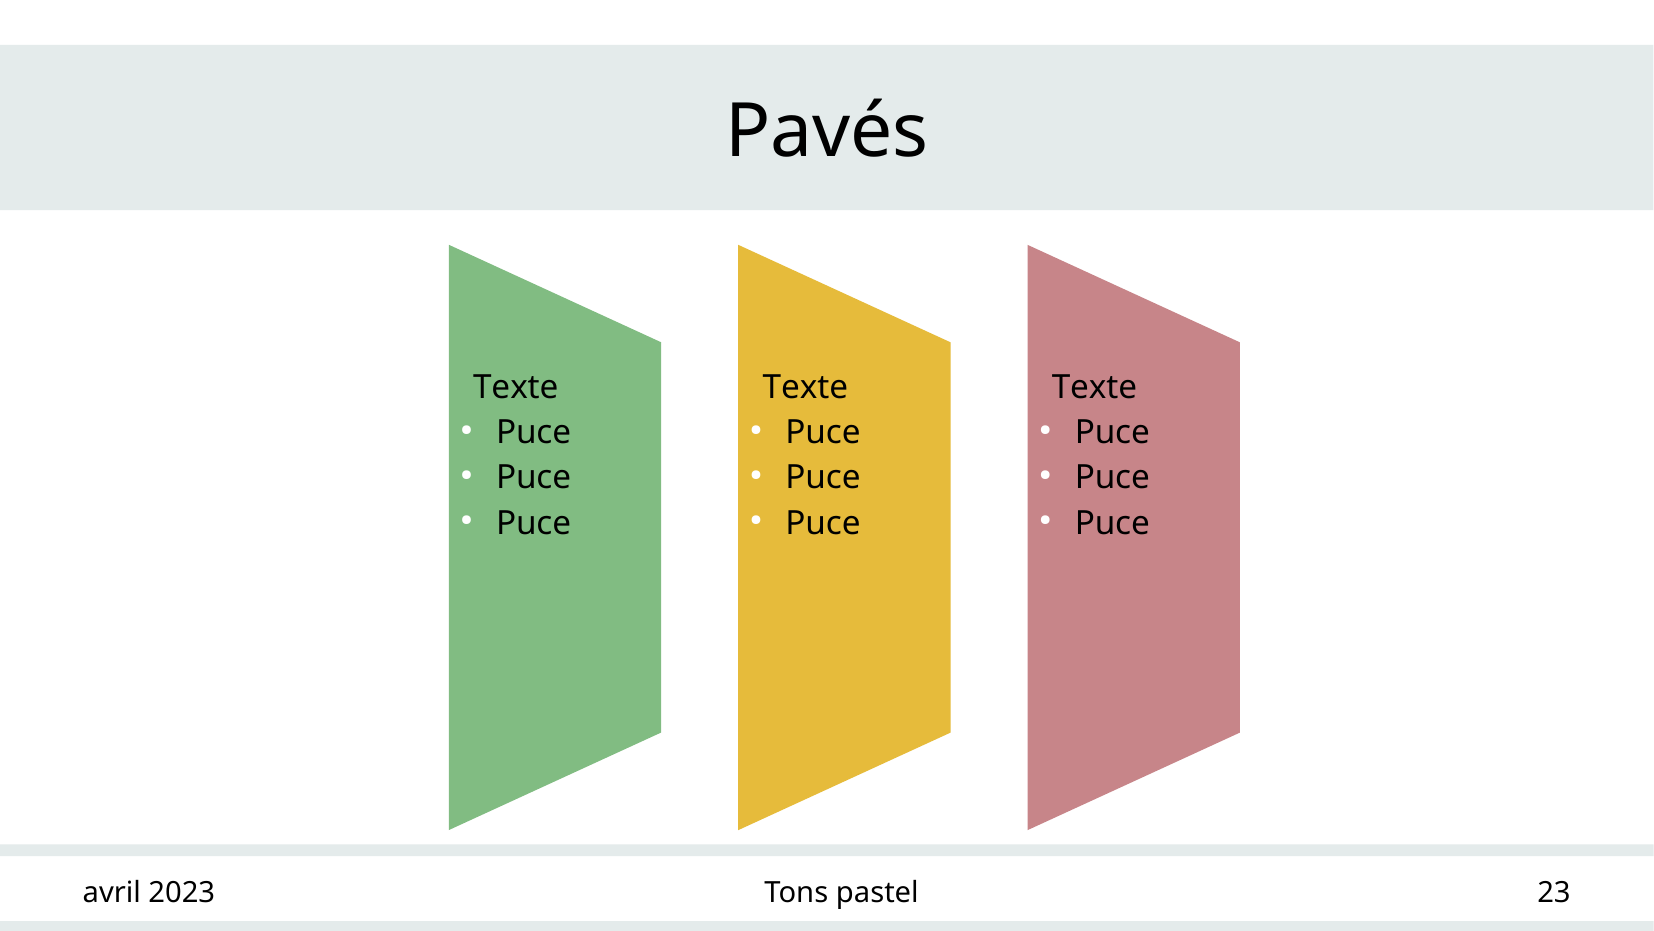

# Pavés
Texte
Puce
Puce
Puce
Texte
Puce
Puce
Puce
Texte
Puce
Puce
Puce
avril 2023
Tons pastel
23